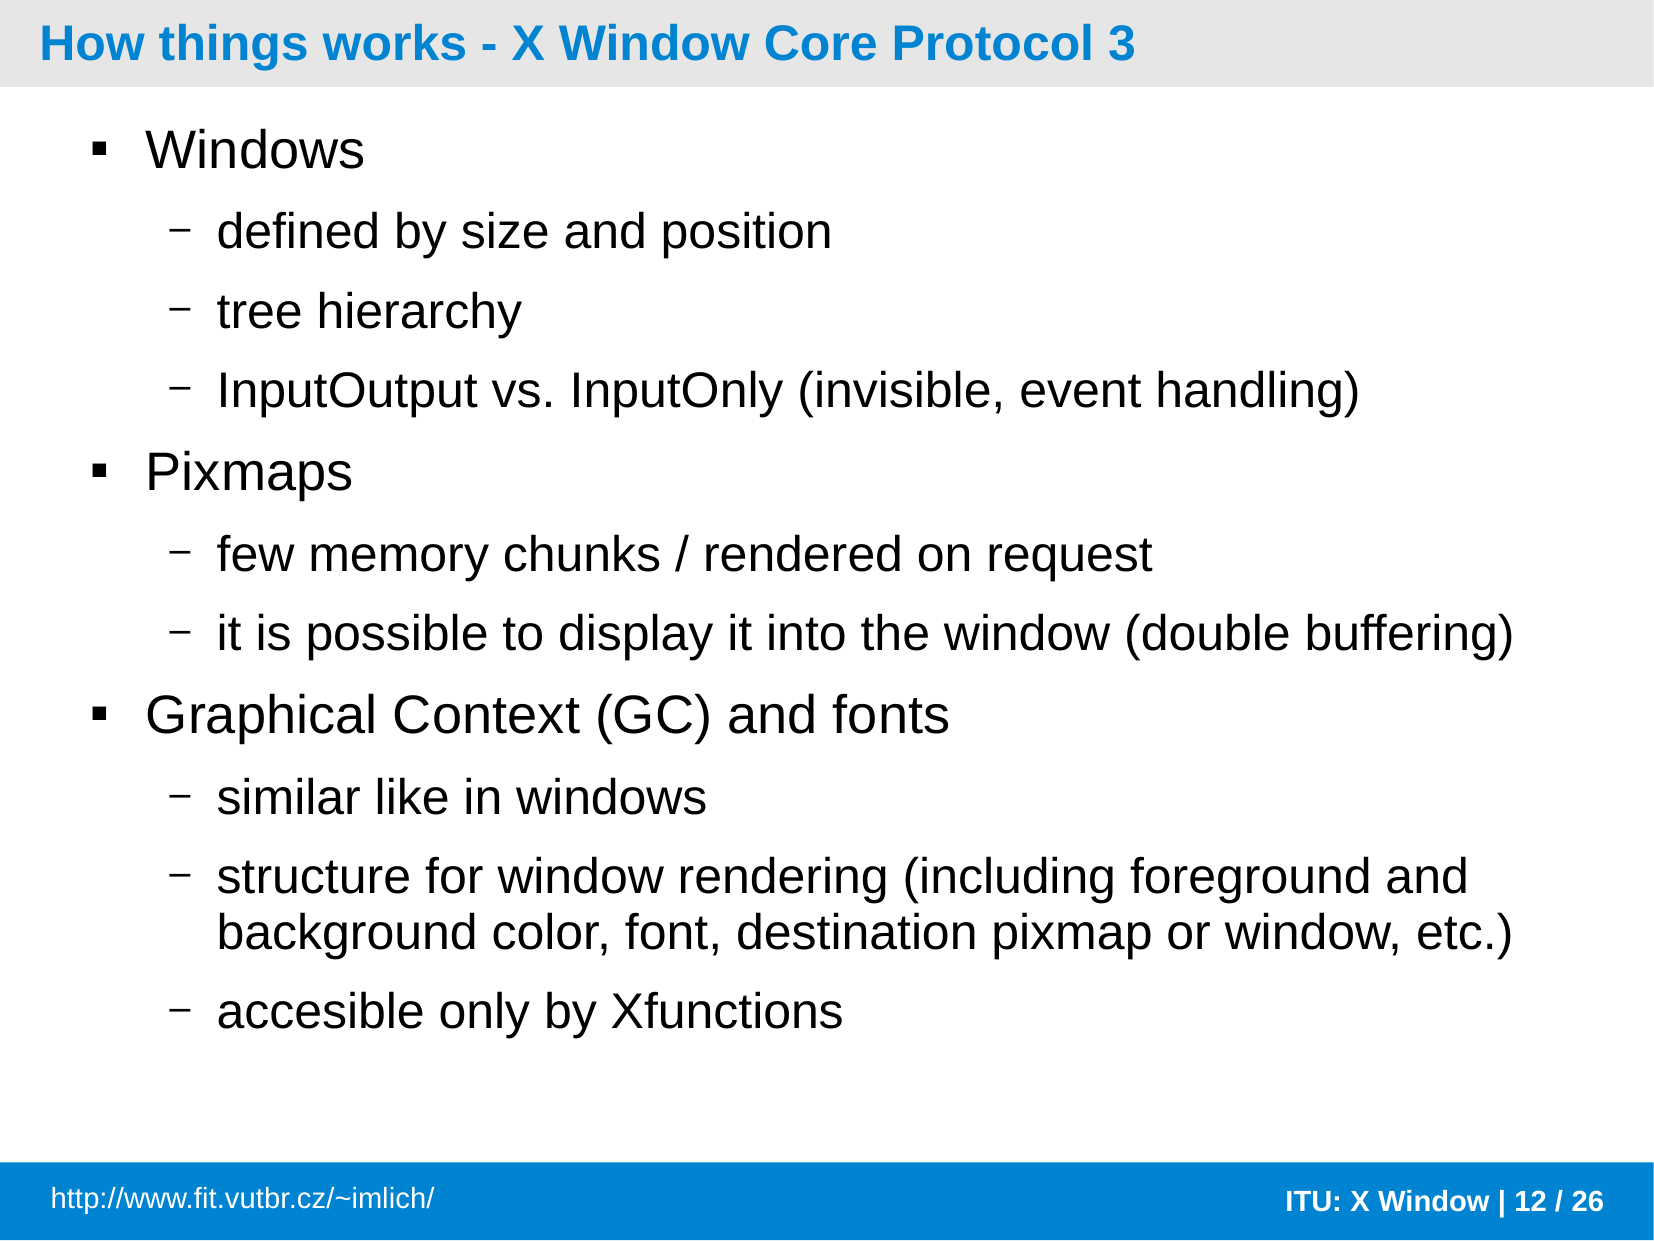

# How things works - X Window Core Protocol 3
Windows
defined by size and position
tree hierarchy
InputOutput vs. InputOnly (invisible, event handling)
Pixmaps
few memory chunks / rendered on request
it is possible to display it into the window (double buffering)
Graphical Context (GC) and fonts
similar like in windows
structure for window rendering (including foreground and background color, font, destination pixmap or window, etc.)
accesible only by Xfunctions